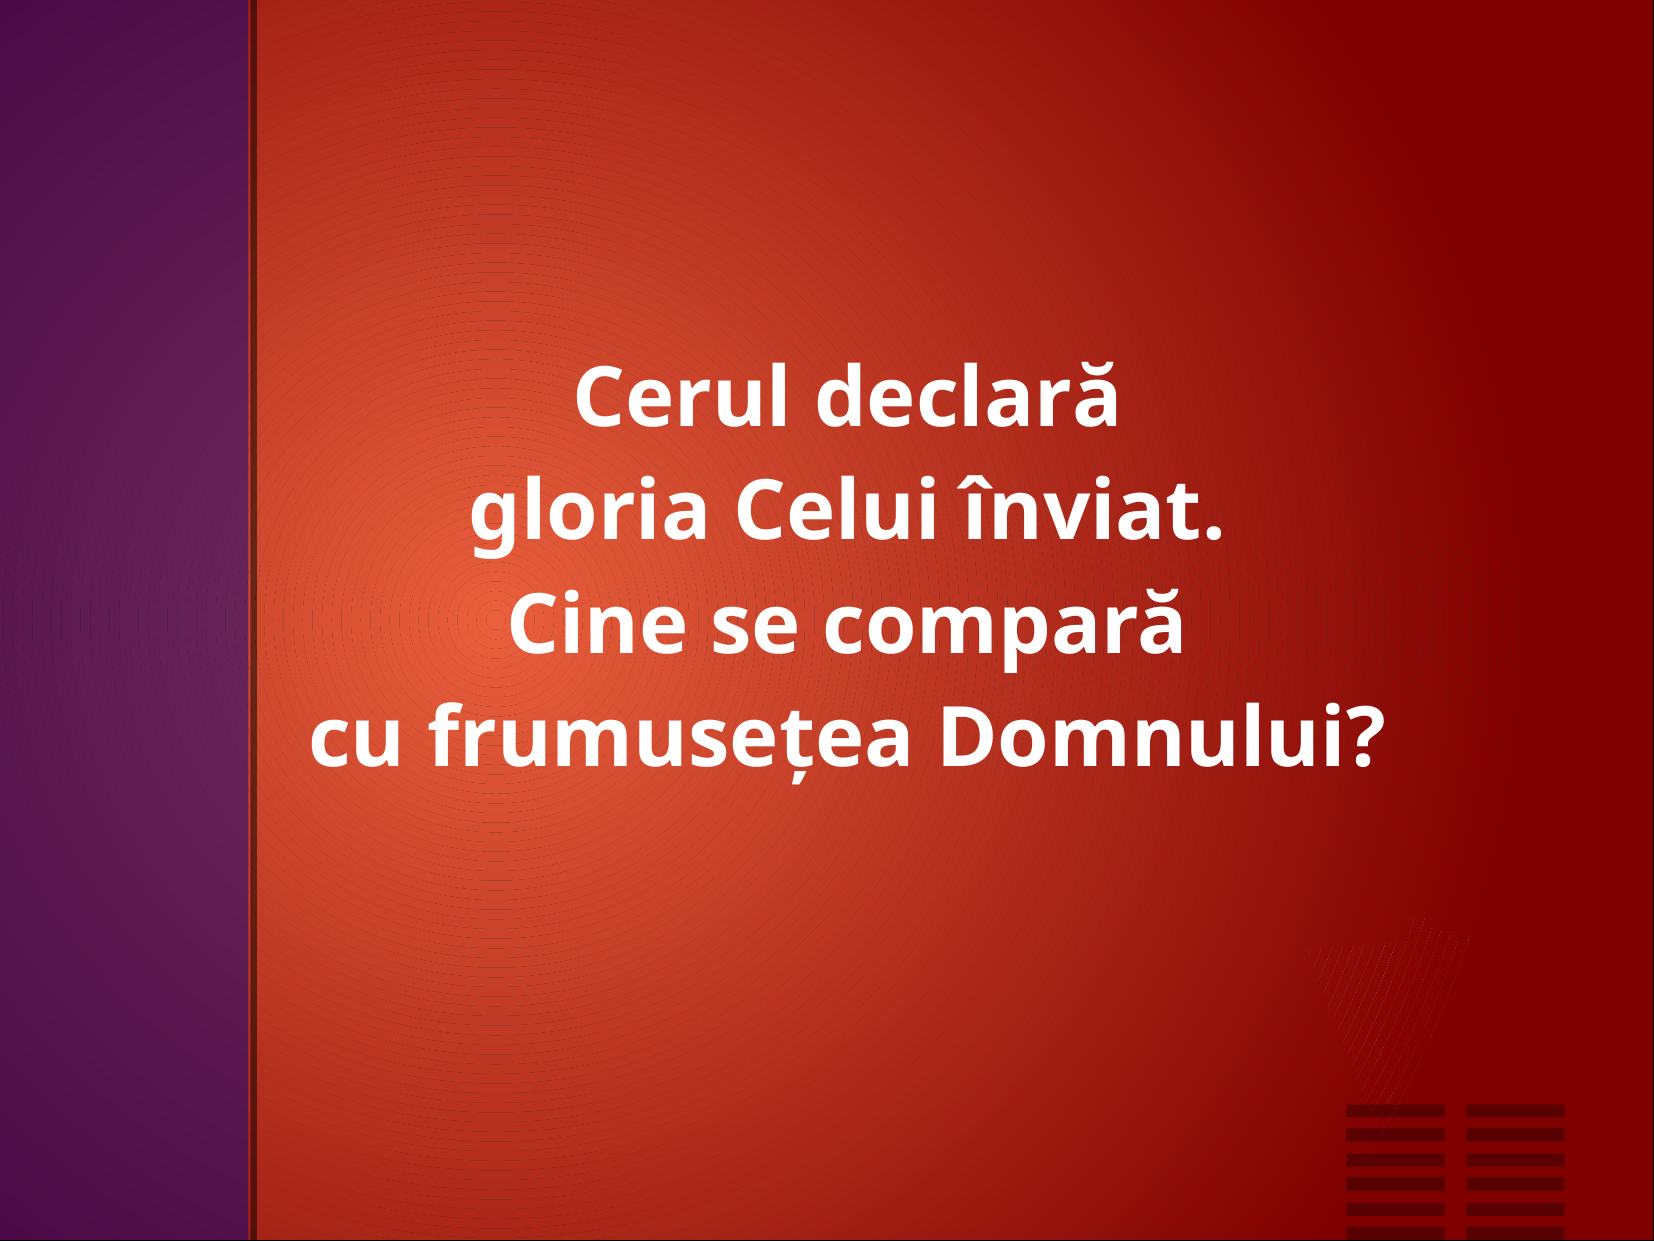

Cerul declară
gloria Celui înviat.
Cine se compară
cu frumuseţea Domnului?